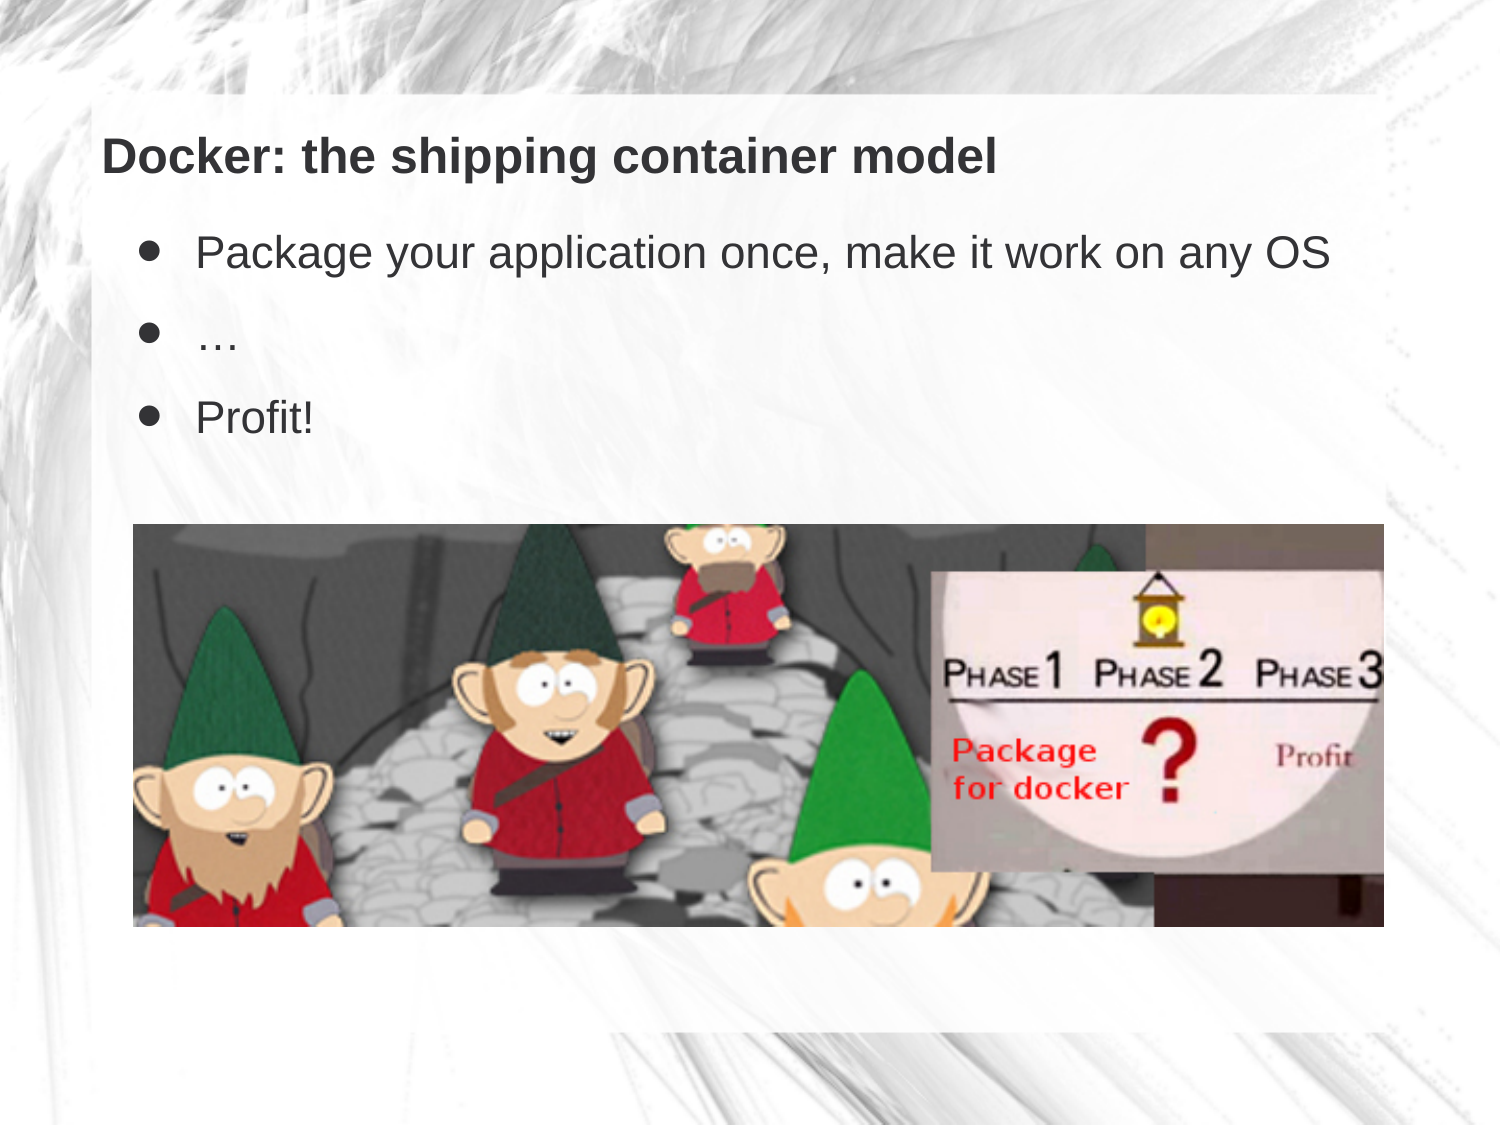

# Docker: the shipping container model
Package your application once, make it work on any OS
…
Profit!